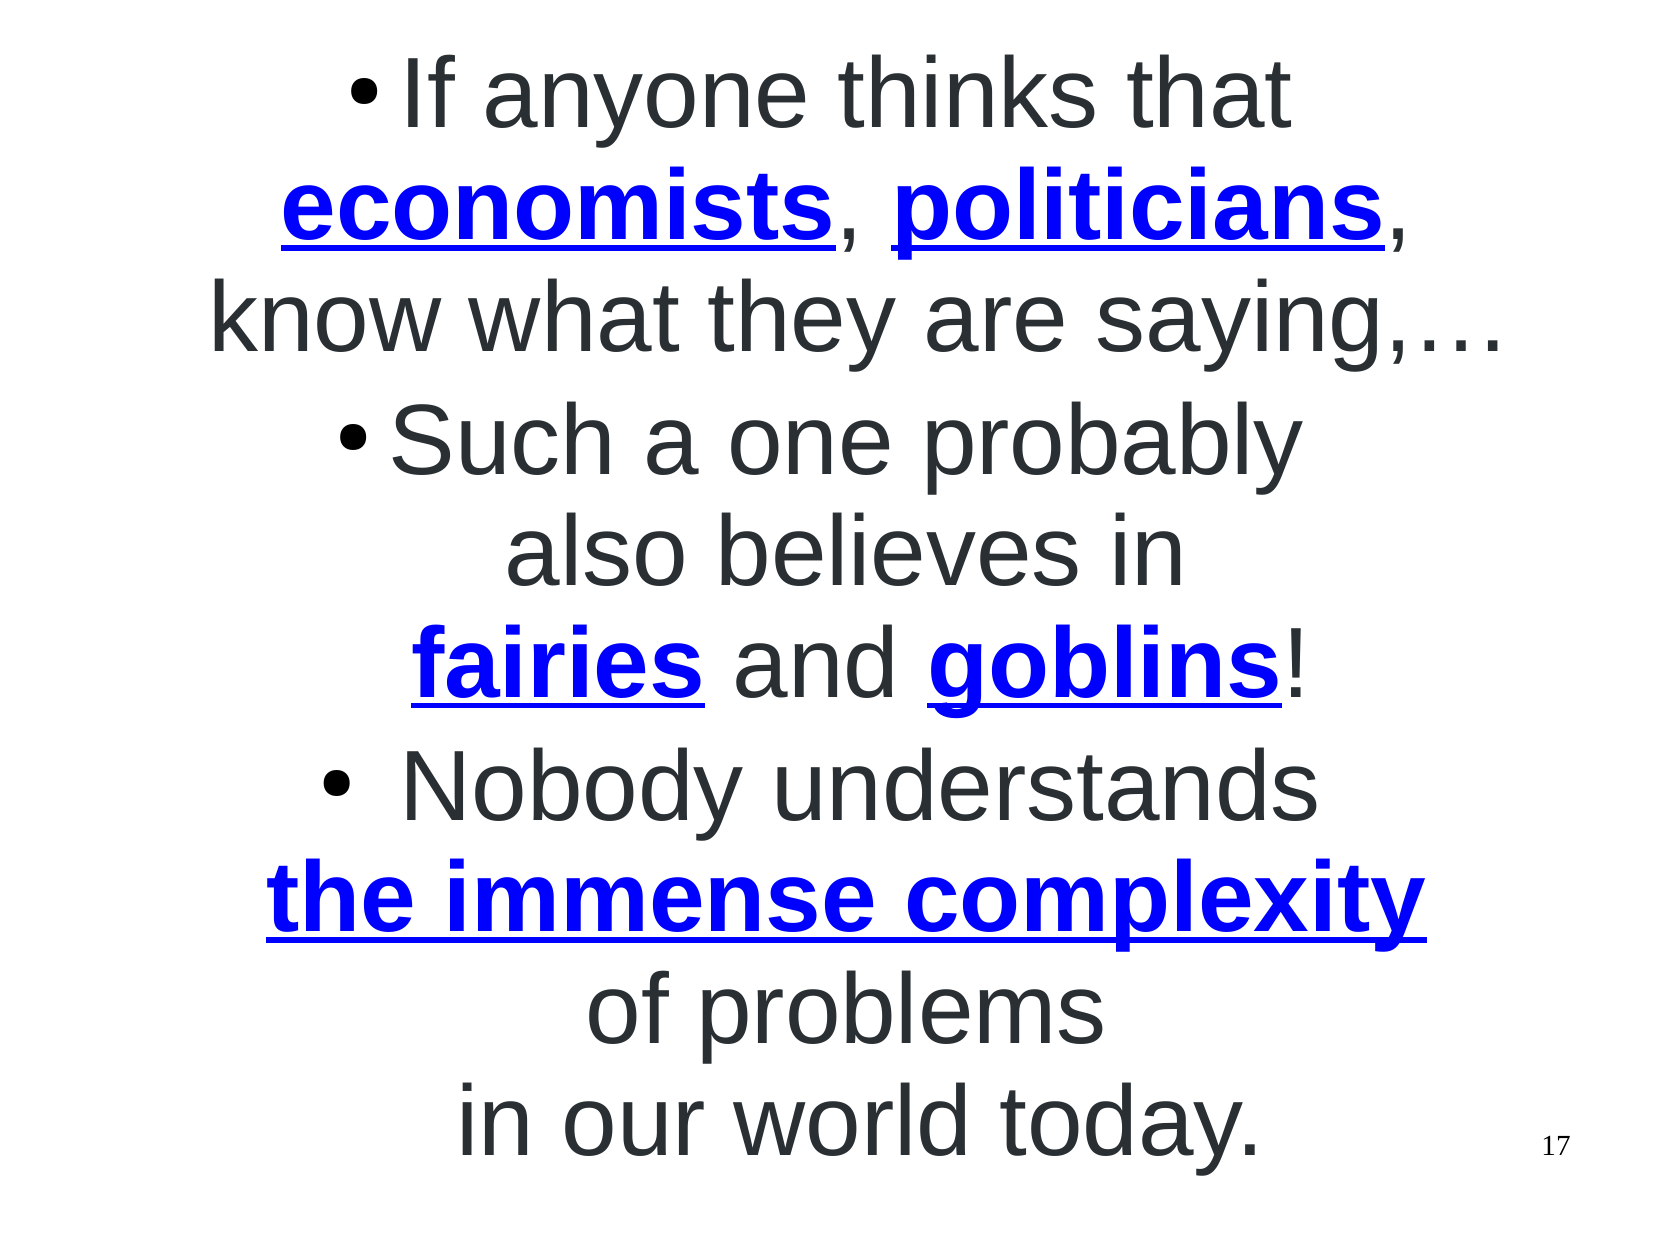

# If anyone thinks that economists, politicians, know what they are saying,…
Such a one probably
also believes in
fairies and goblins!
 Nobody understands
the immense complexity
of problems
in our world today.
17